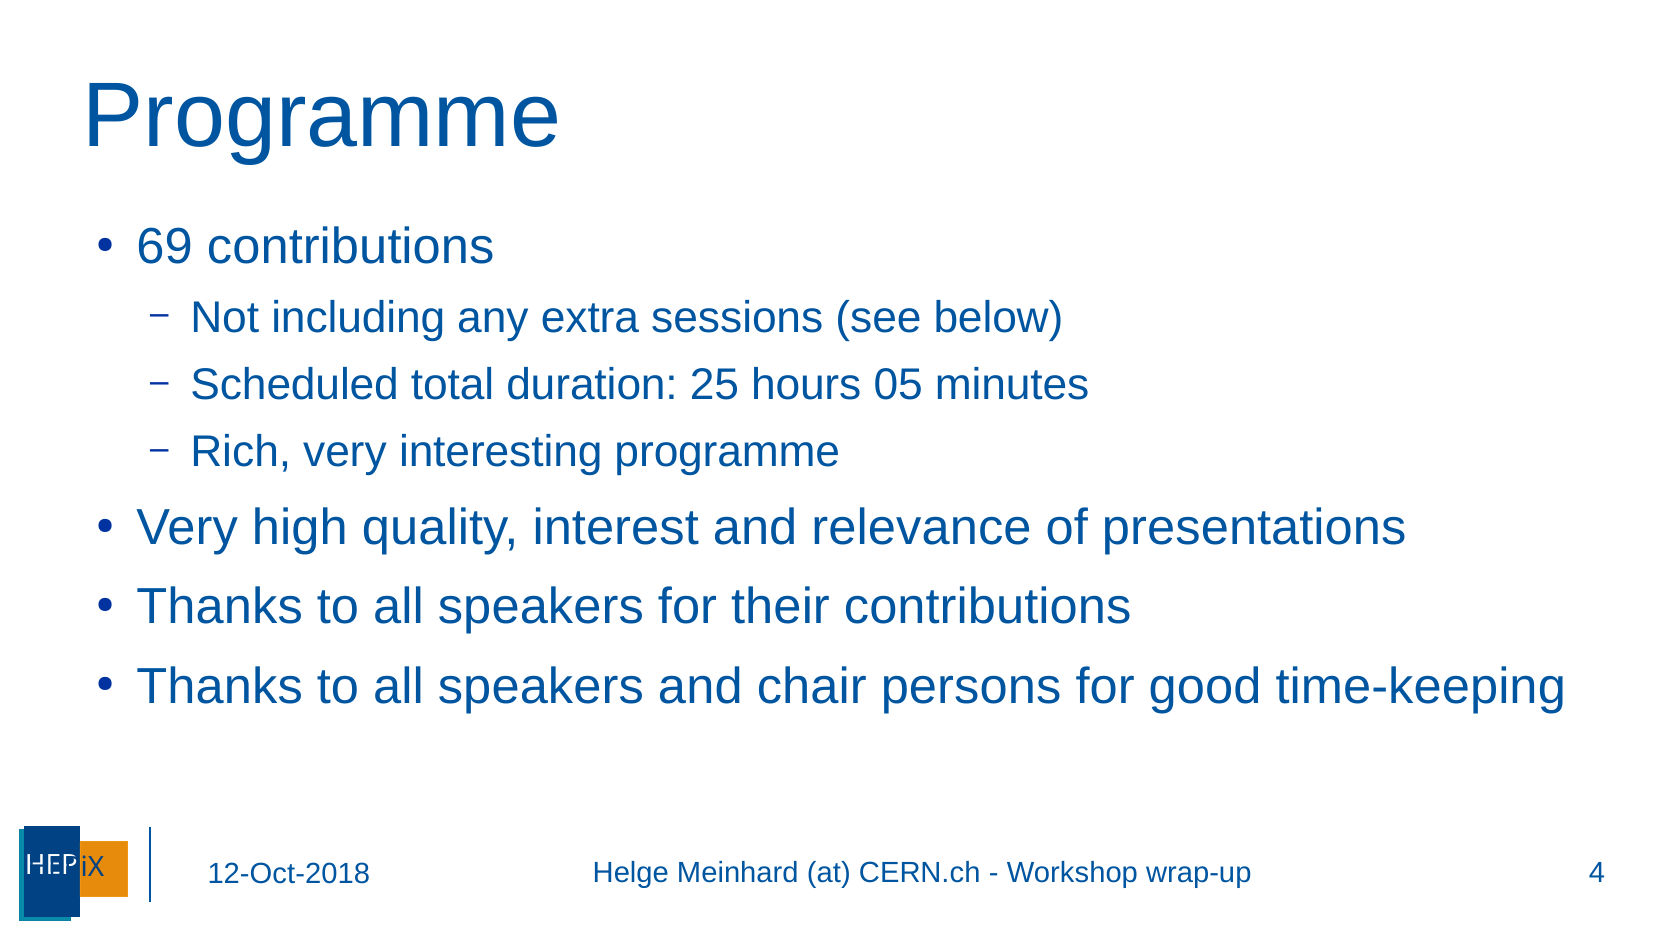

# Programme
69 contributions
Not including any extra sessions (see below)
Scheduled total duration: 25 hours 05 minutes
Rich, very interesting programme
Very high quality, interest and relevance of presentations
Thanks to all speakers for their contributions
Thanks to all speakers and chair persons for good time-keeping
Helge Meinhard (at) CERN.ch - Workshop wrap-up
4
12-Oct-2018